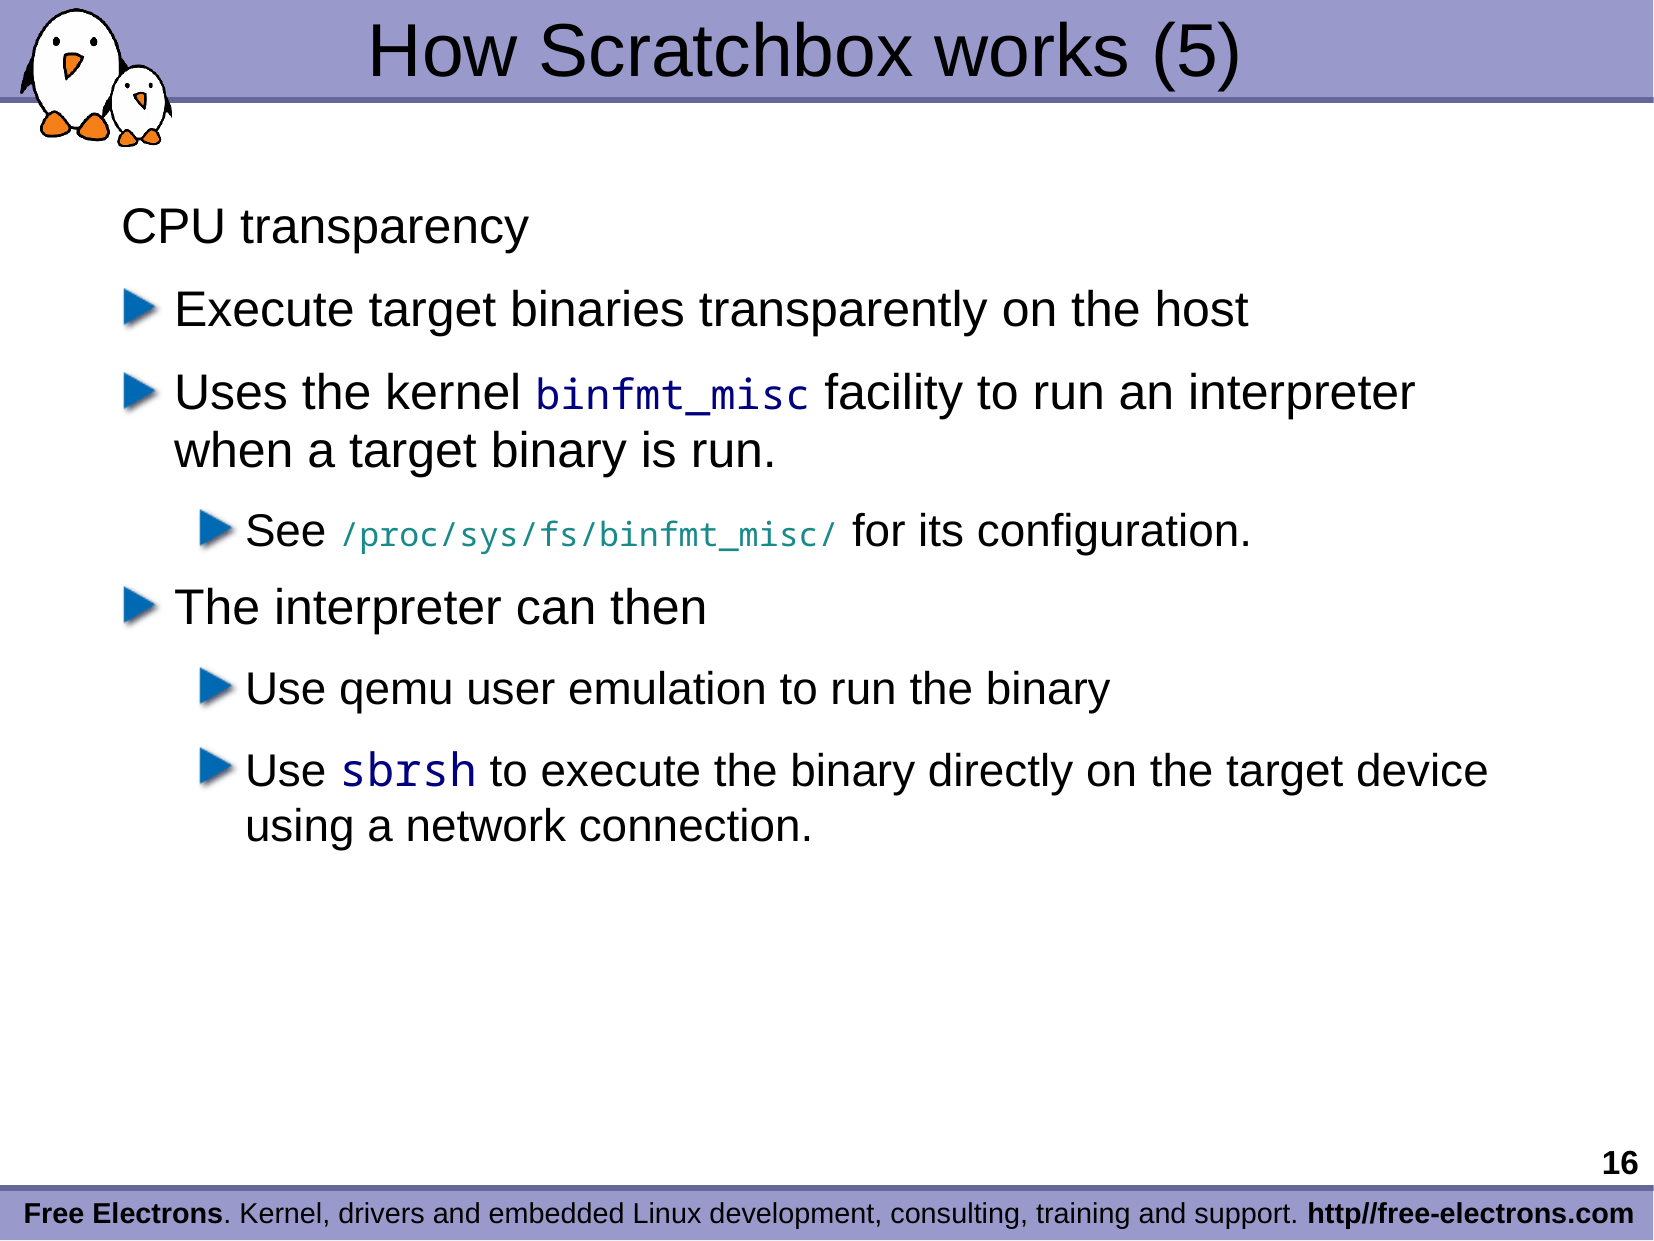

# How Scratchbox works (5)
CPU transparency
Execute target binaries transparently on the host
Uses the kernel binfmt_misc facility to run an interpreter when a target binary is run.
See /proc/sys/fs/binfmt_misc/ for its configuration.
The interpreter can then
Use qemu user emulation to run the binary
Use sbrsh to execute the binary directly on the target device using a network connection.